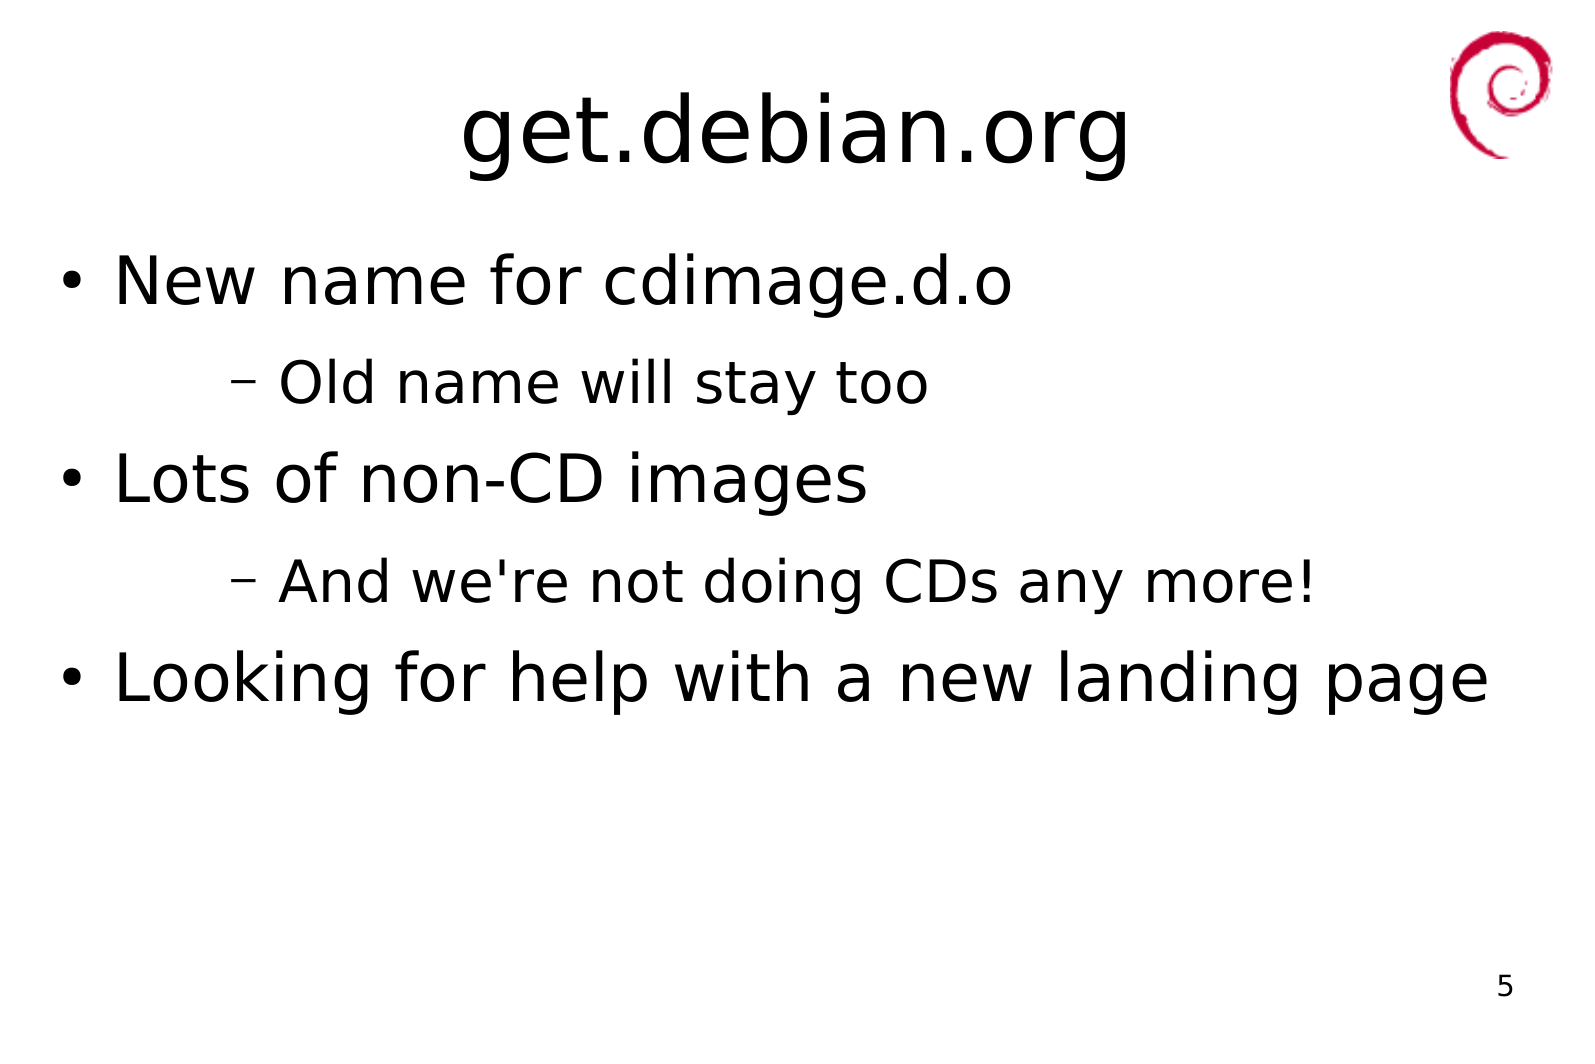

# get.debian.org
New name for cdimage.d.o
Old name will stay too
Lots of non-CD images
And we're not doing CDs any more!
Looking for help with a new landing page
5